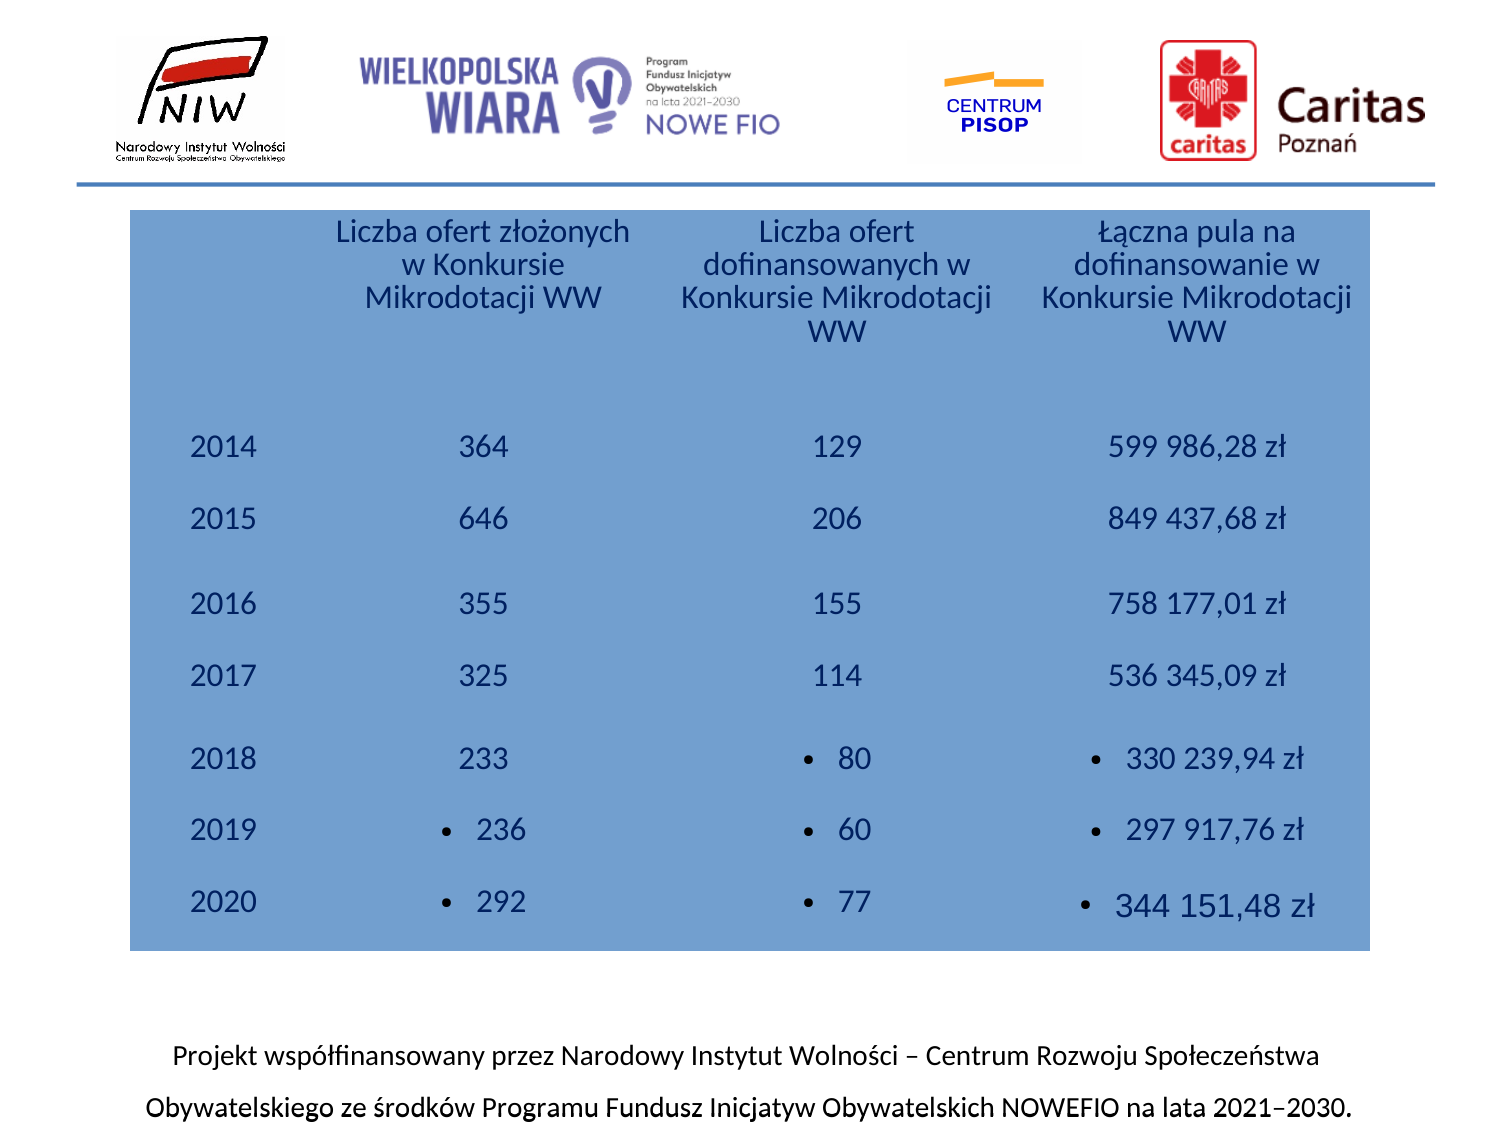

| | Liczba ofert złożonych w Konkursie Mikrodotacji WW | Liczba ofert dofinansowanych w Konkursie Mikrodotacji WW | Łączna pula na dofinansowanie w Konkursie Mikrodotacji WW |
| --- | --- | --- | --- |
| 2014 | 364 | 129 | 599 986,28 zł |
| 2015 | 646 | 206 | 849 437,68 zł |
| 2016 | 355 | 155 | 758 177,01 zł |
| 2017 | 325 | 114 | 536 345,09 zł |
| 2018 | 233 | 80 | 330 239,94 zł |
| 2019 | 236 | 60 | 297 917,76 zł |
| 2020 | 292 | 77 | 344 151,48 zł |
| --- | --- | --- | --- |